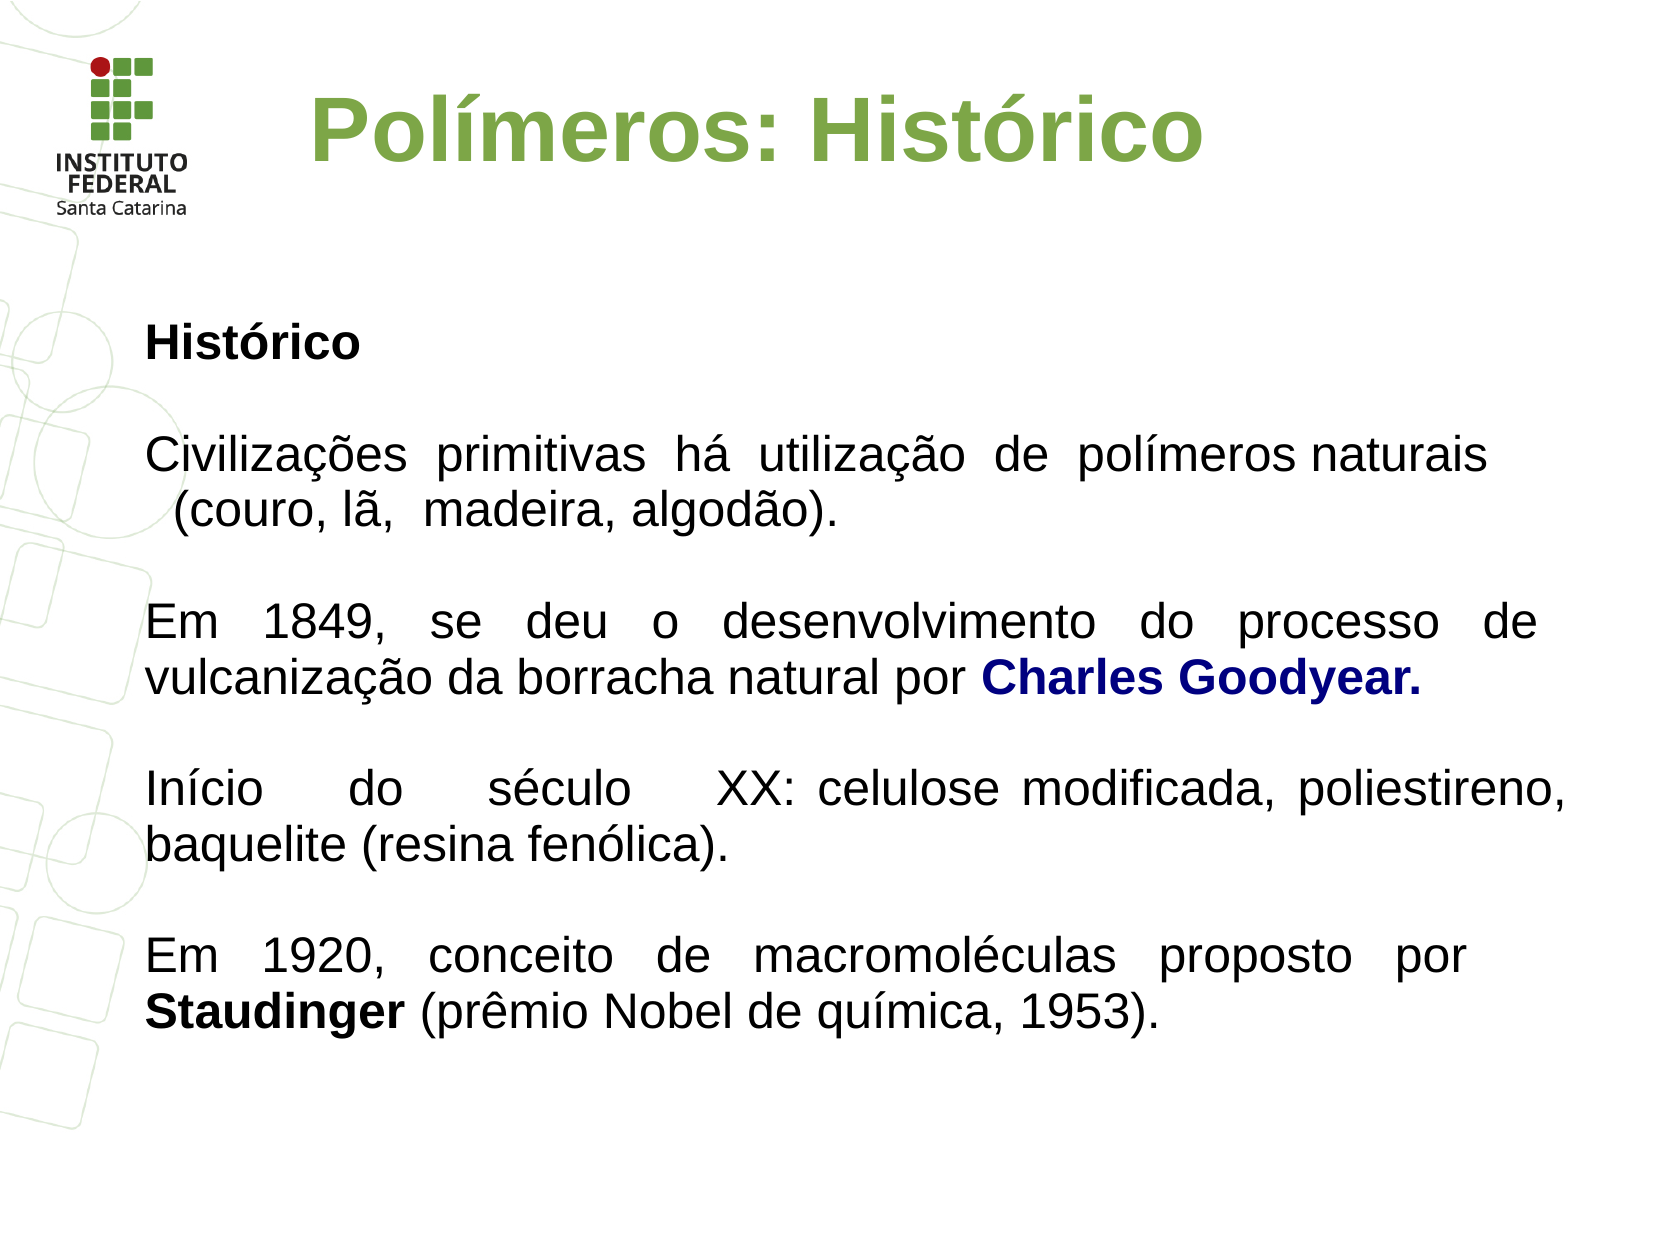

#
Polímeros: Histórico
Histórico
Civilizações primitivas há utilização de polímeros naturais
 (couro, lã, madeira, algodão).
Em 1849, se deu o desenvolvimento do processo de
vulcanização da borracha natural por Charles Goodyear.
Início do século XX: celulose modificada, poliestireno, baquelite (resina fenólica).
Em 1920, conceito de macromoléculas proposto por
Staudinger (prêmio Nobel de química, 1953).